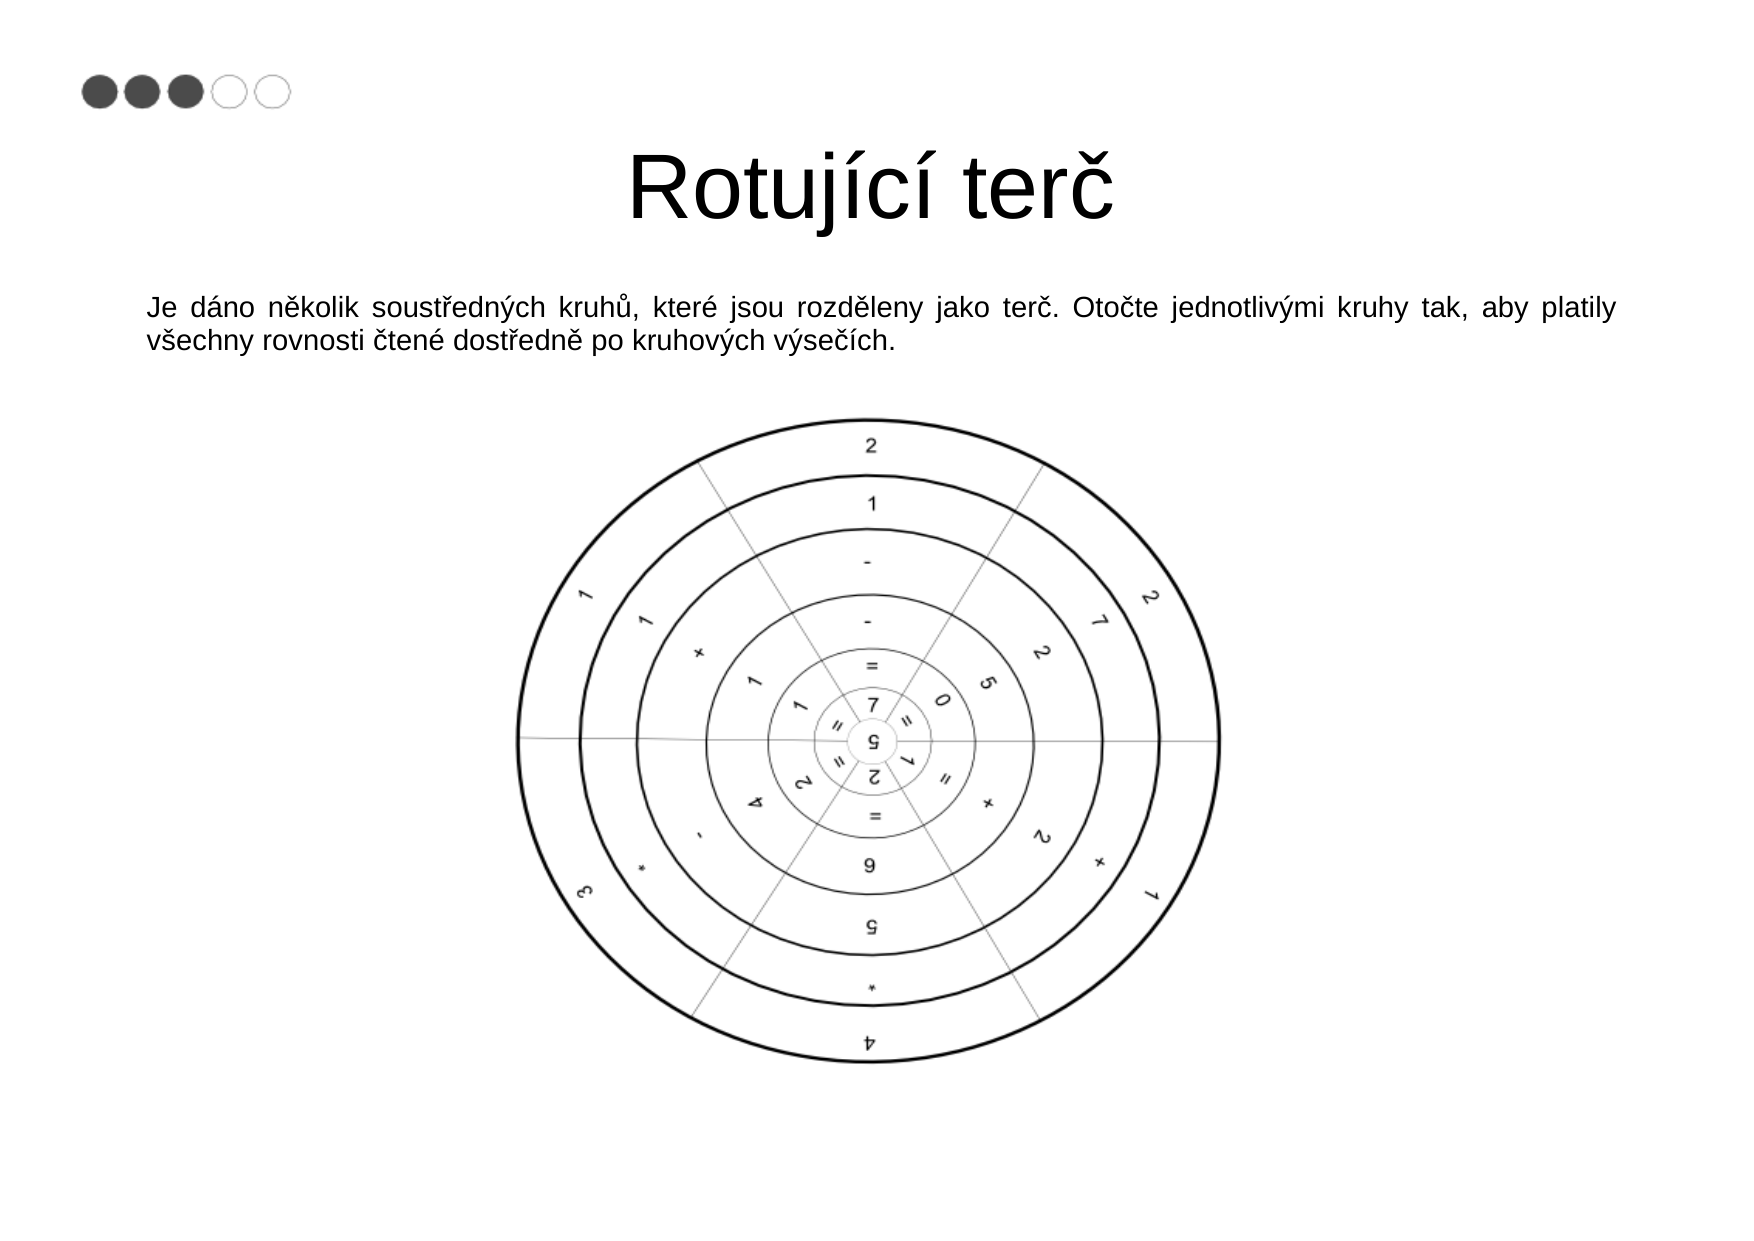

# Rotující terč
Je dáno několik soustředných kruhů, které jsou rozděleny jako terč. Otočte jednotlivými kruhy tak, aby platily všechny rovnosti čtené dostředně po kruhových výsečích.